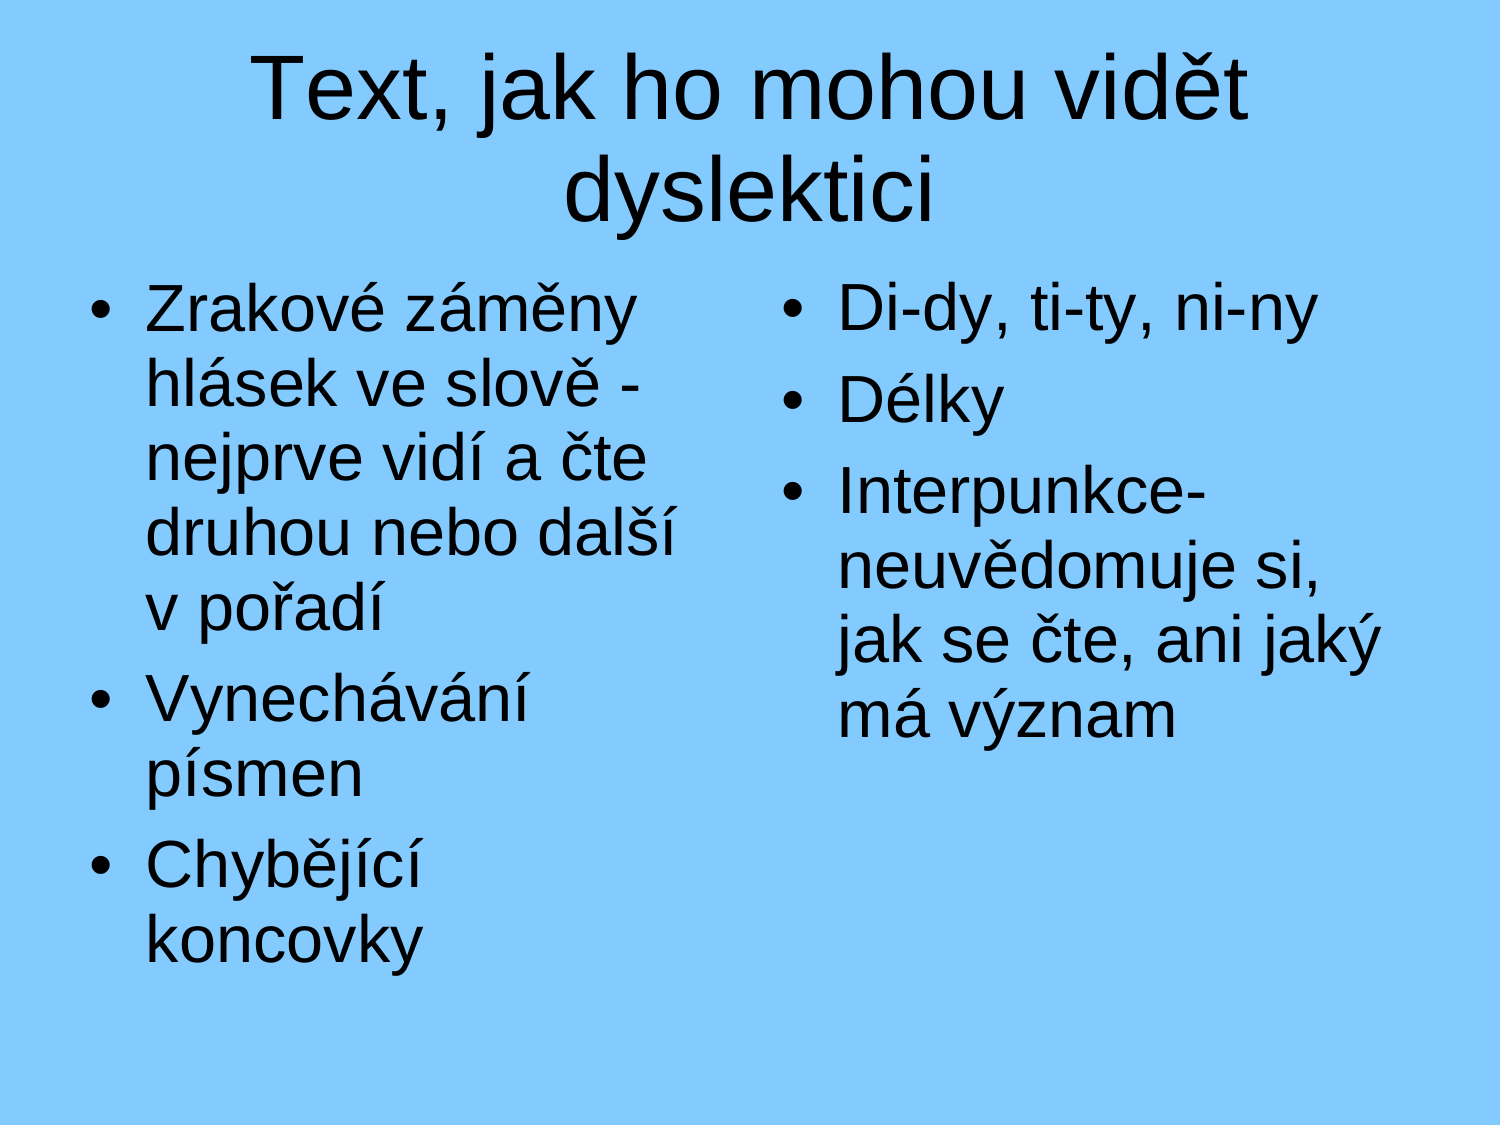

# Text, jak ho mohou vidět dyslektici
Di-dy, ti-ty, ni-ny
Délky
Interpunkce- neuvědomuje si, jak se čte, ani jaký má význam
Zrakové záměny hlásek ve slově - nejprve vidí a čte druhou nebo další v pořadí
Vynechávání písmen
Chybějící koncovky